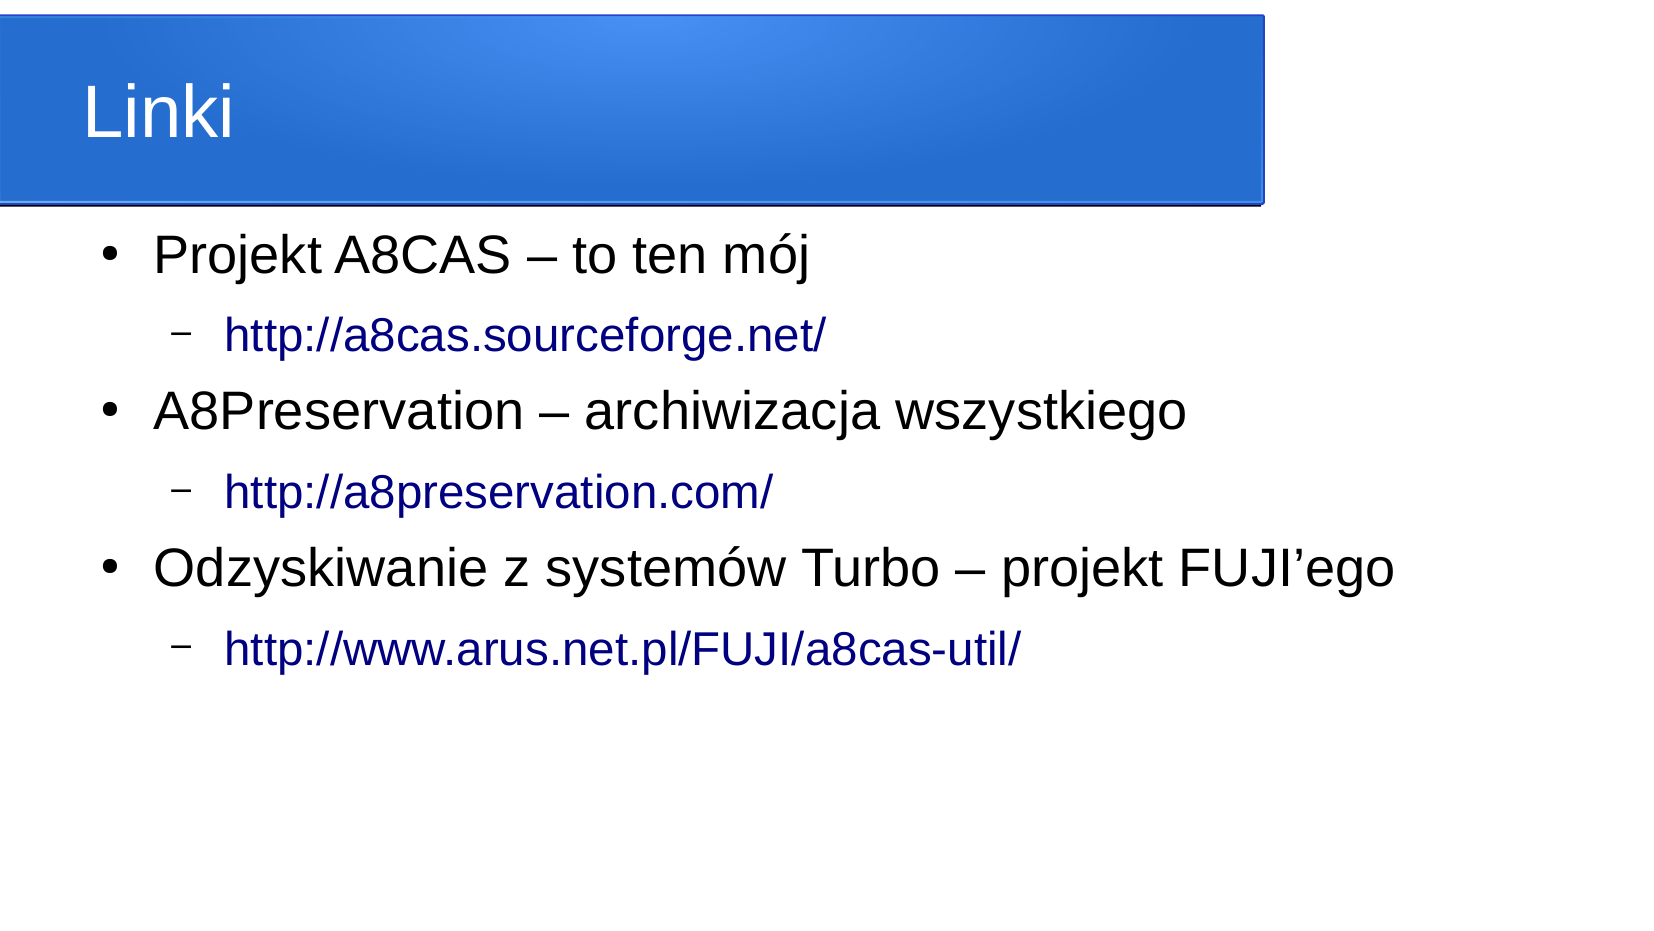

# Linki
Projekt A8CAS – to ten mój
http://a8cas.sourceforge.net/
A8Preservation – archiwizacja wszystkiego
http://a8preservation.com/
Odzyskiwanie z systemów Turbo – projekt FUJI’ego
http://www.arus.net.pl/FUJI/a8cas-util/